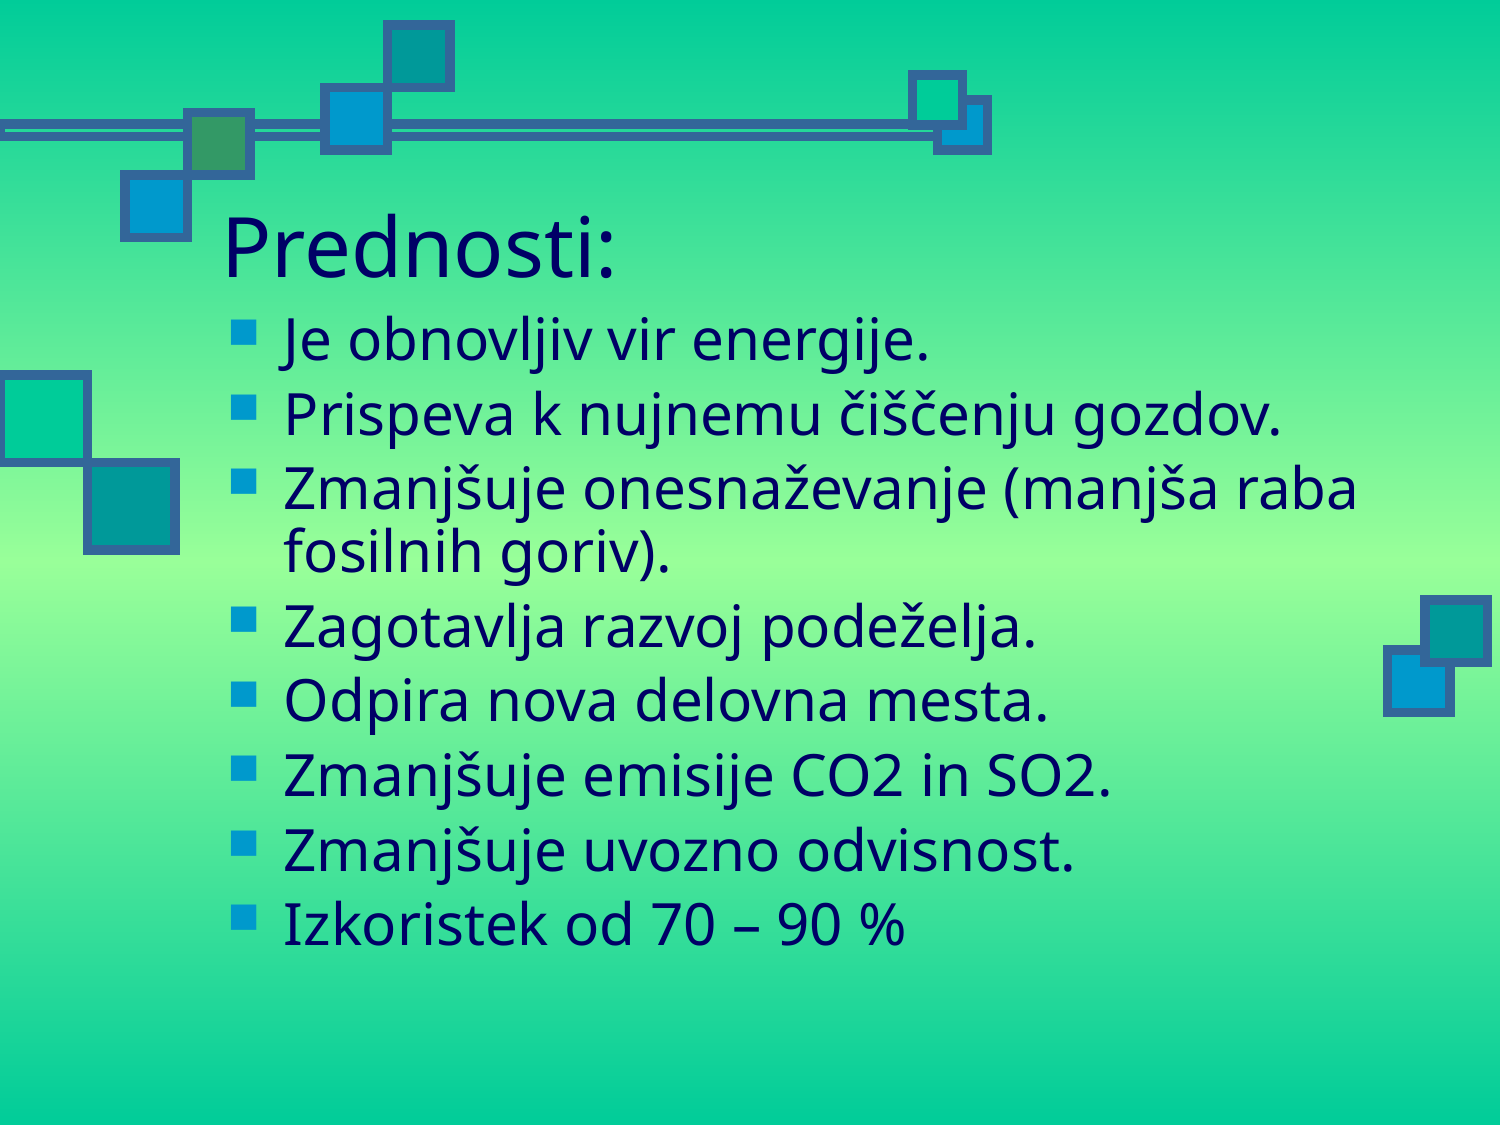

# Prednosti:
Je obnovljiv vir energije.
Prispeva k nujnemu čiščenju gozdov.
Zmanjšuje onesnaževanje (manjša raba fosilnih goriv).
Zagotavlja razvoj podeželja.
Odpira nova delovna mesta.
Zmanjšuje emisije CO2 in SO2.
Zmanjšuje uvozno odvisnost.
Izkoristek od 70 – 90 %